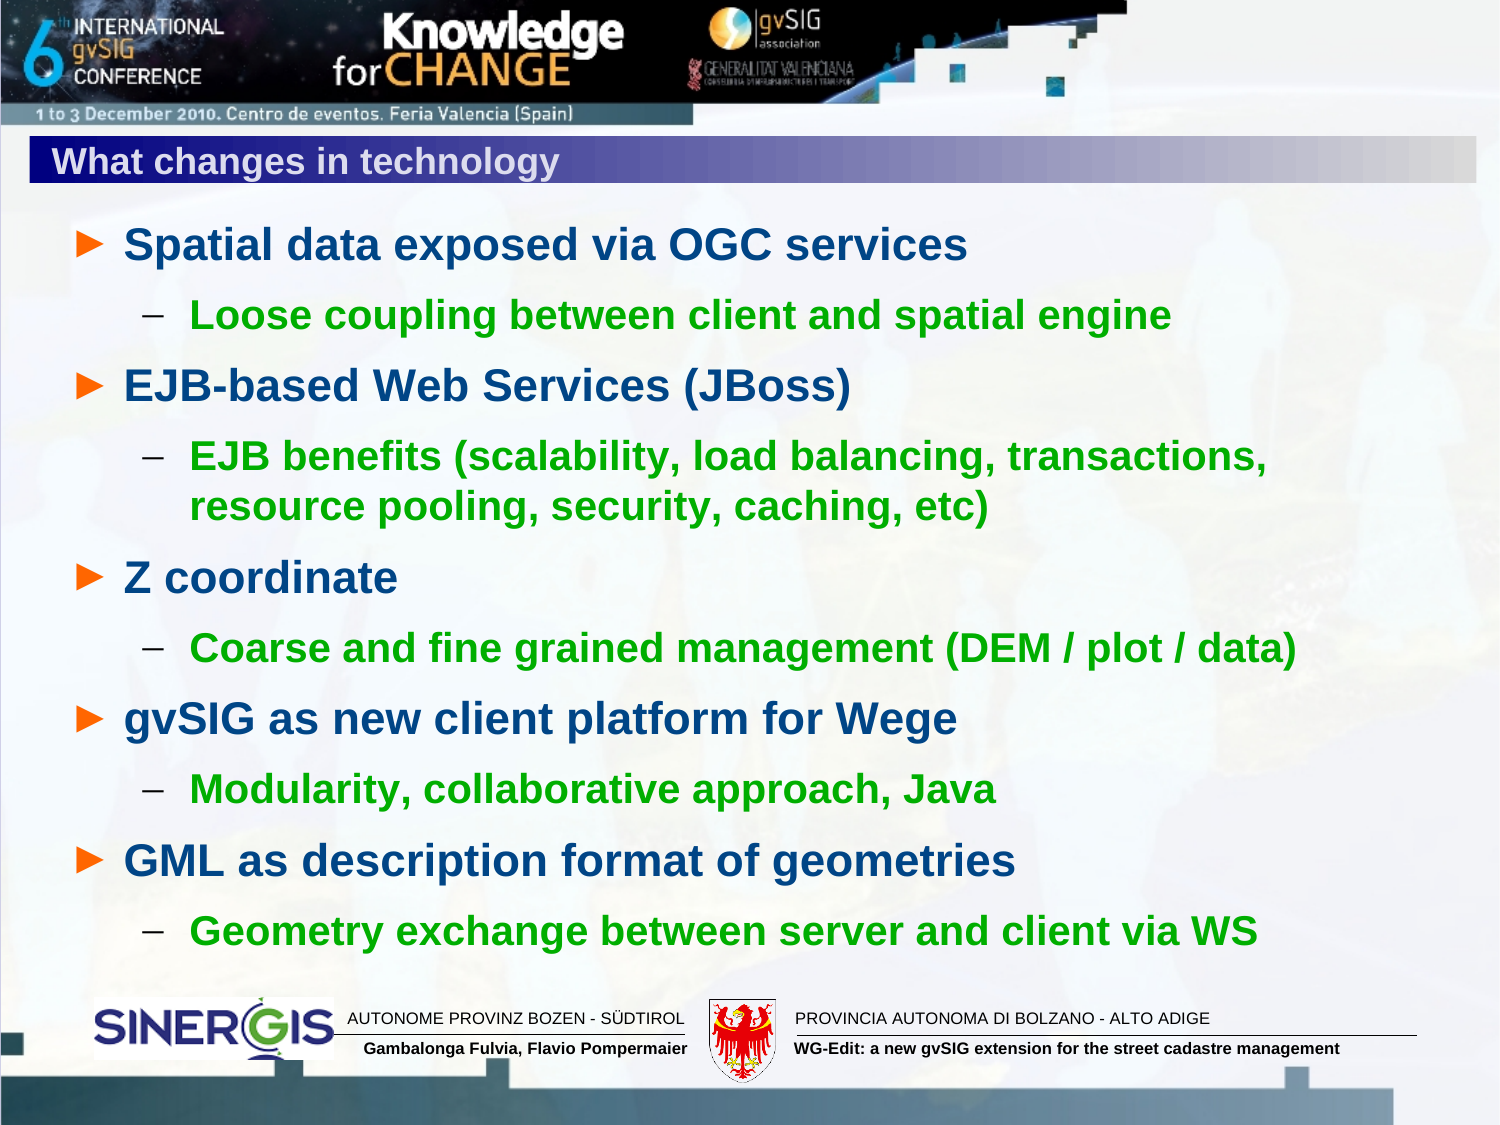

What changes in technology
Spatial data exposed via OGC services
Loose coupling between client and spatial engine
EJB-based Web Services (JBoss)
EJB benefits (scalability, load balancing, transactions, resource pooling, security, caching, etc)
Z coordinate
Coarse and fine grained management (DEM / plot / data)
gvSIG as new client platform for Wege
Modularity, collaborative approach, Java
GML as description format of geometries
Geometry exchange between server and client via WS